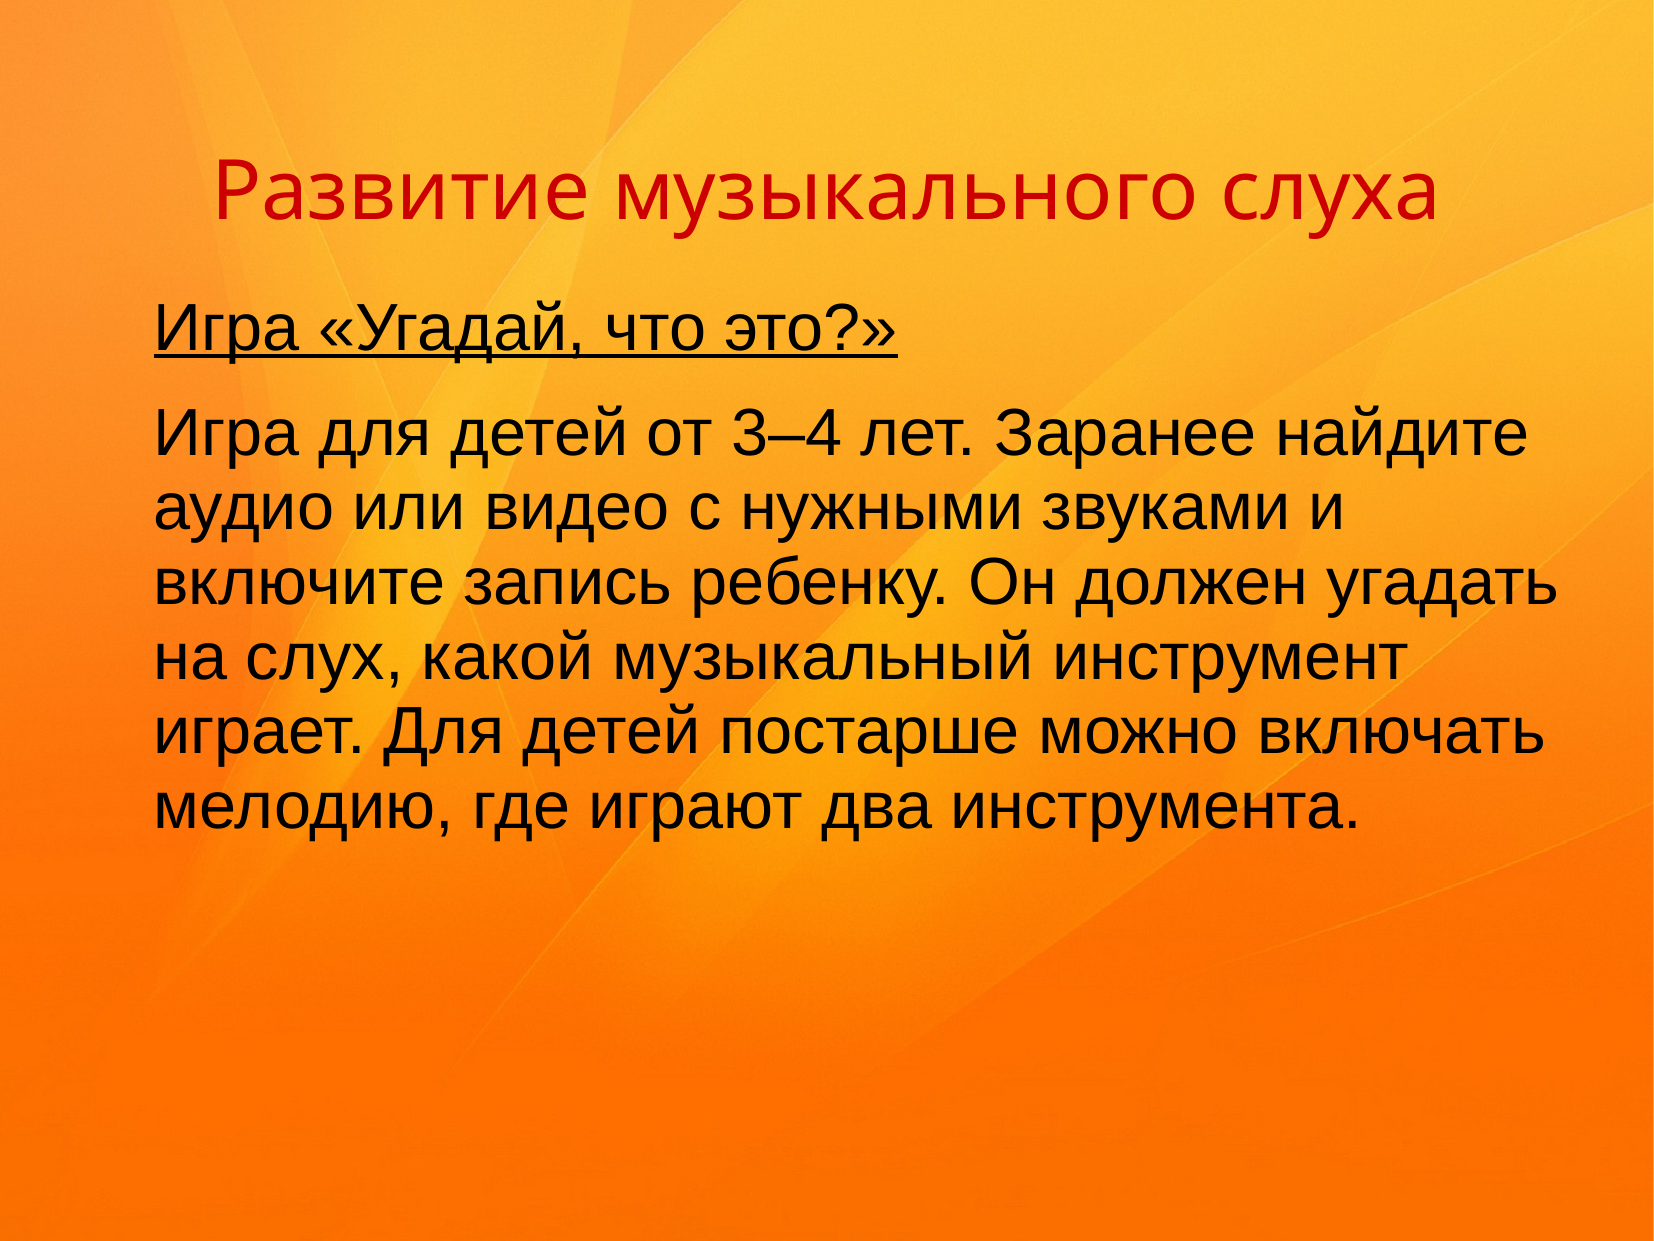

# Развитие музыкального слуха
Игра «Угадай, что это?»
Игра для детей от 3–4 лет. Заранее найдите аудио или видео с нужными звуками и включите запись ребенку. Он должен угадать на слух, какой музыкальный инструмент играет. Для детей постарше можно включать мелодию, где играют два инструмента.